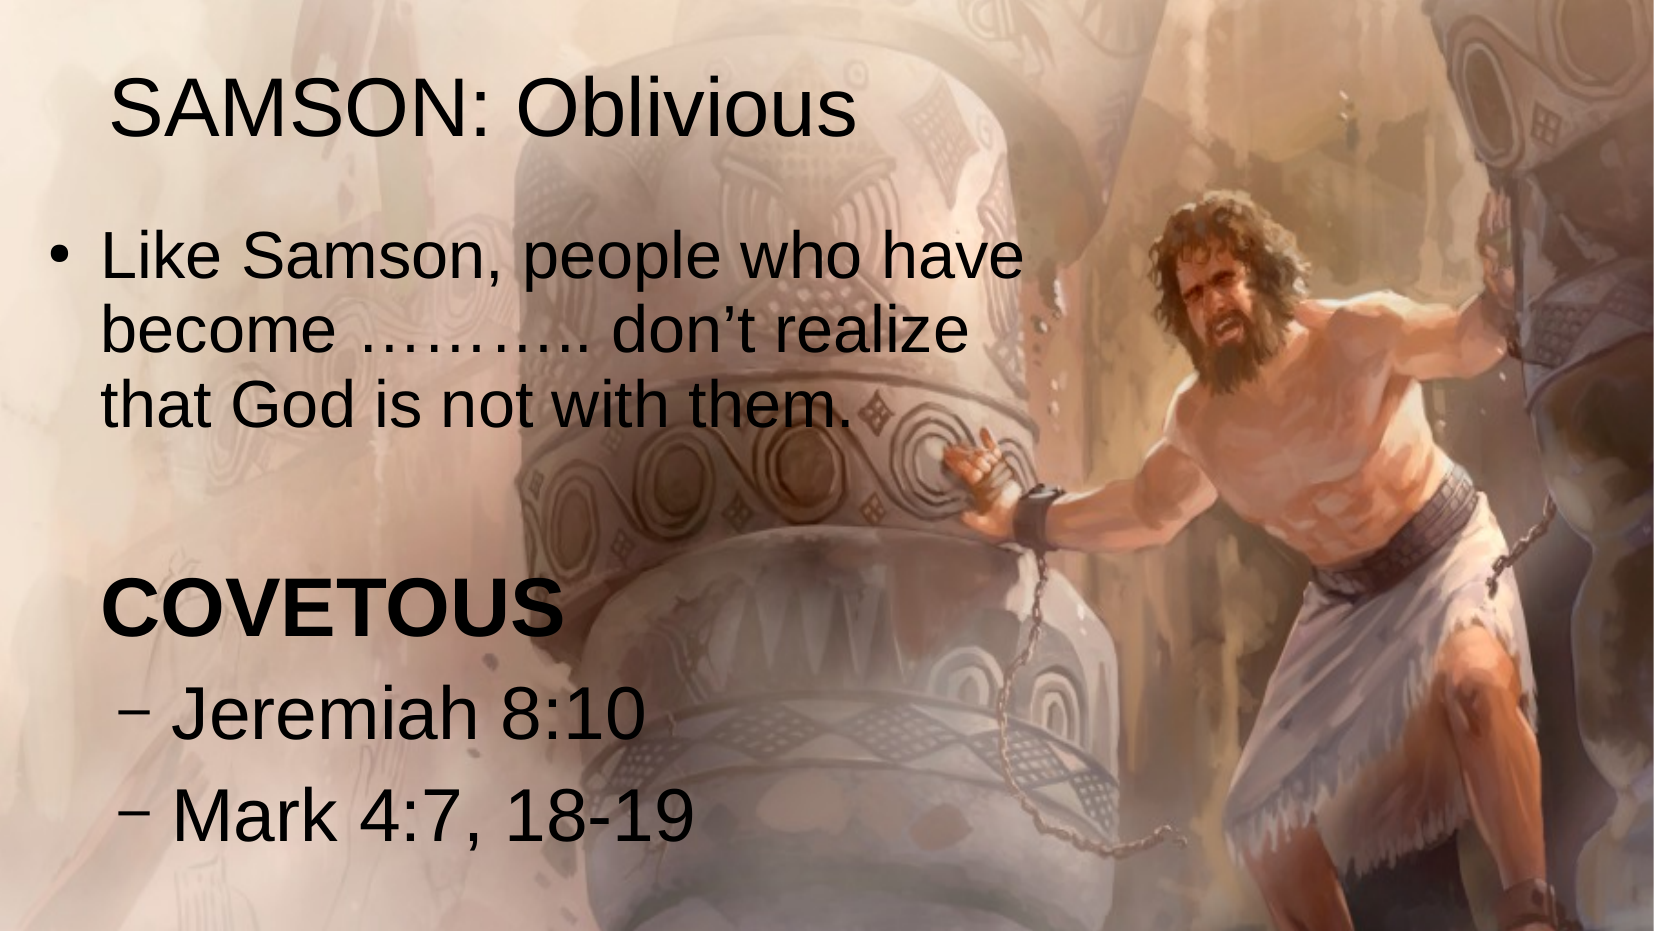

# SAMSON: Oblivious
Like Samson, people who have become ……….. don’t realize that God is not with them.
COVETOUS
Jeremiah 8:10
Mark 4:7, 18-19